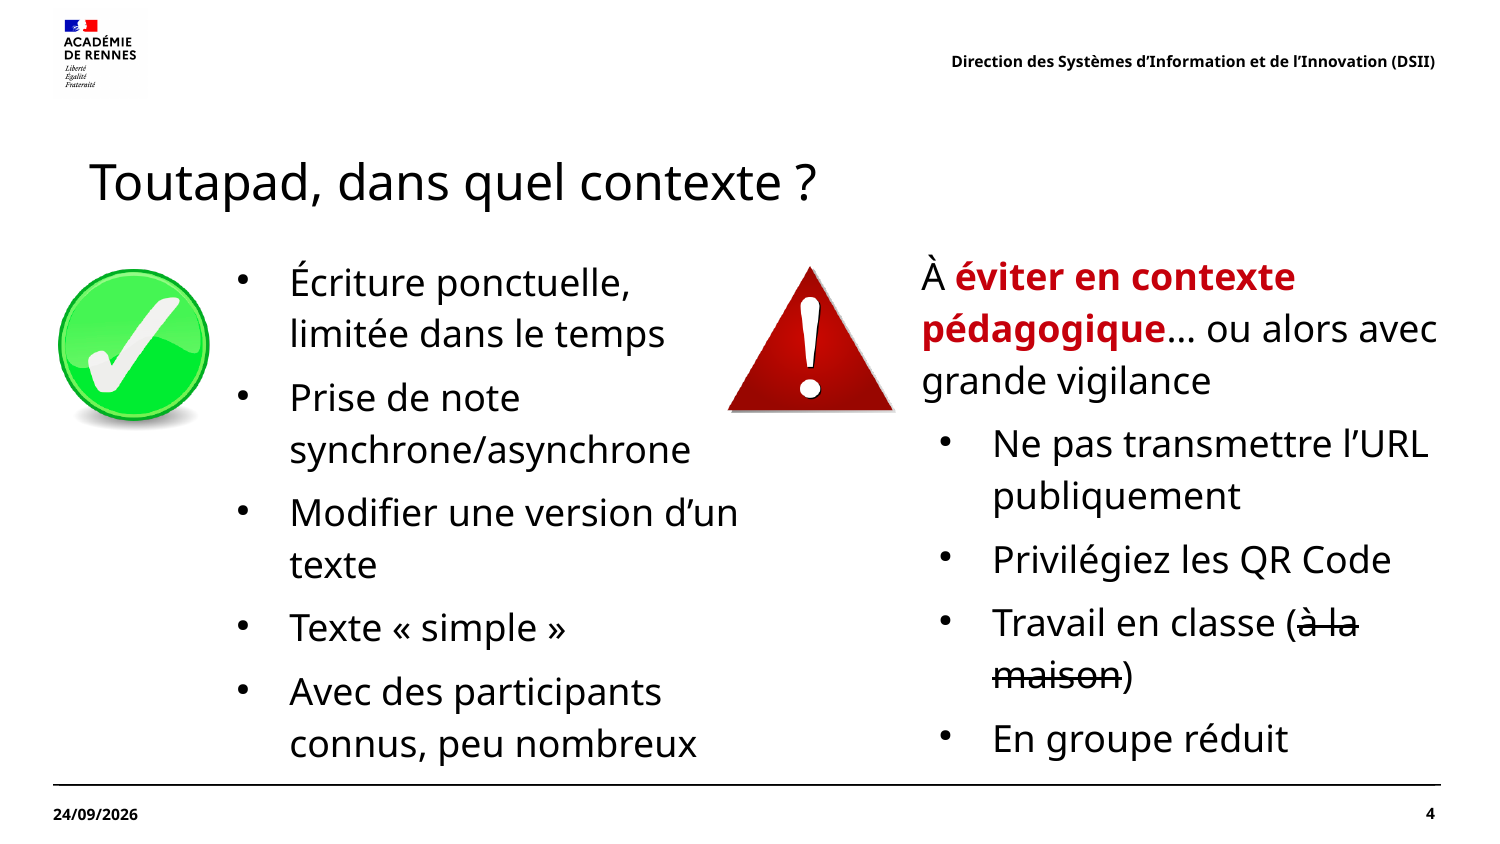

Direction des Systèmes d’Information et de l’Innovation (DSII)
# Toutapad, dans quel contexte ?
À éviter en contexte pédagogique… ou alors avec grande vigilance
Ne pas transmettre l’URL publiquement
Privilégiez les QR Code
Travail en classe (à la maison)
En groupe réduit
Écriture ponctuelle, limitée dans le temps
Prise de note synchrone/asynchrone
Modifier une version d’un texte
Texte « simple »
Avec des participants connus, peu nombreux